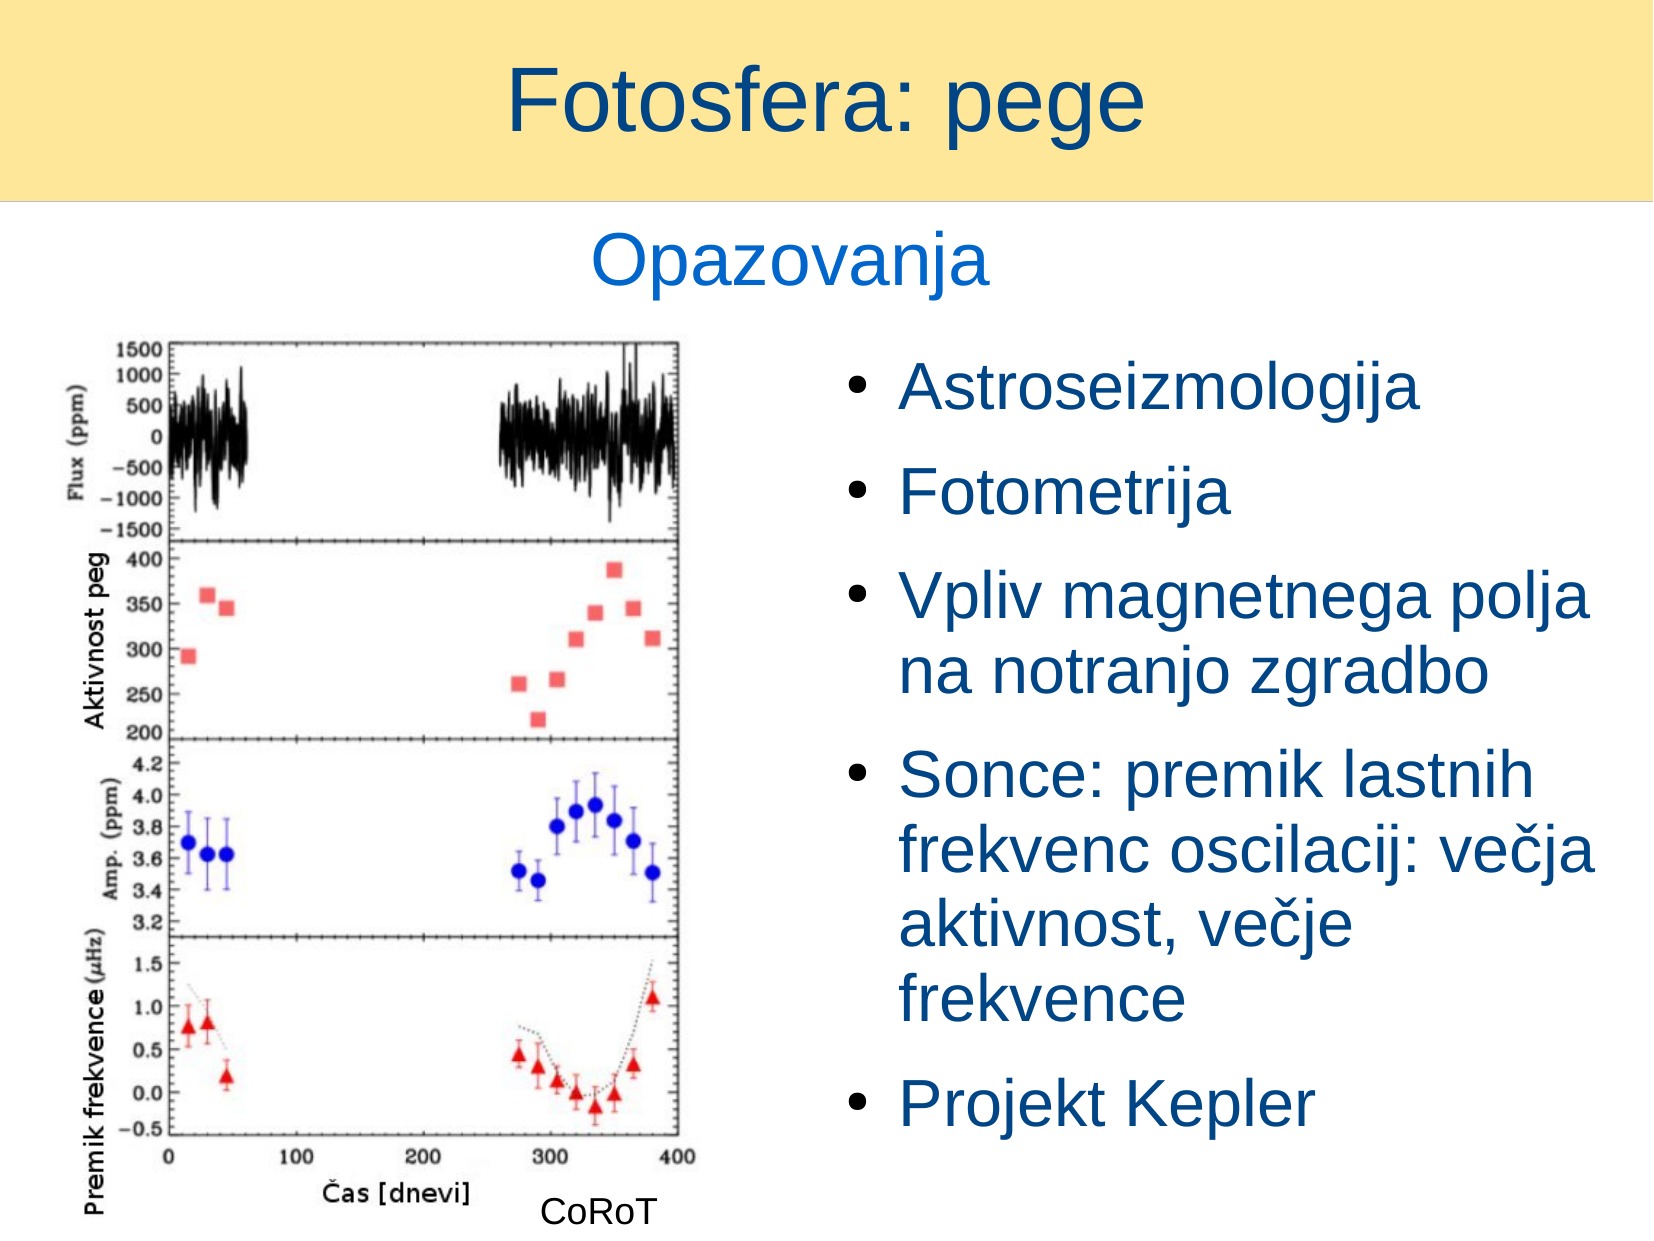

# Fotosfera: pege
Opazovanja
Astroseizmologija
Fotometrija
Vpliv magnetnega polja na notranjo zgradbo
Sonce: premik lastnih frekvenc oscilacij: večja aktivnost, večje frekvence
Projekt Kepler
CoRoT